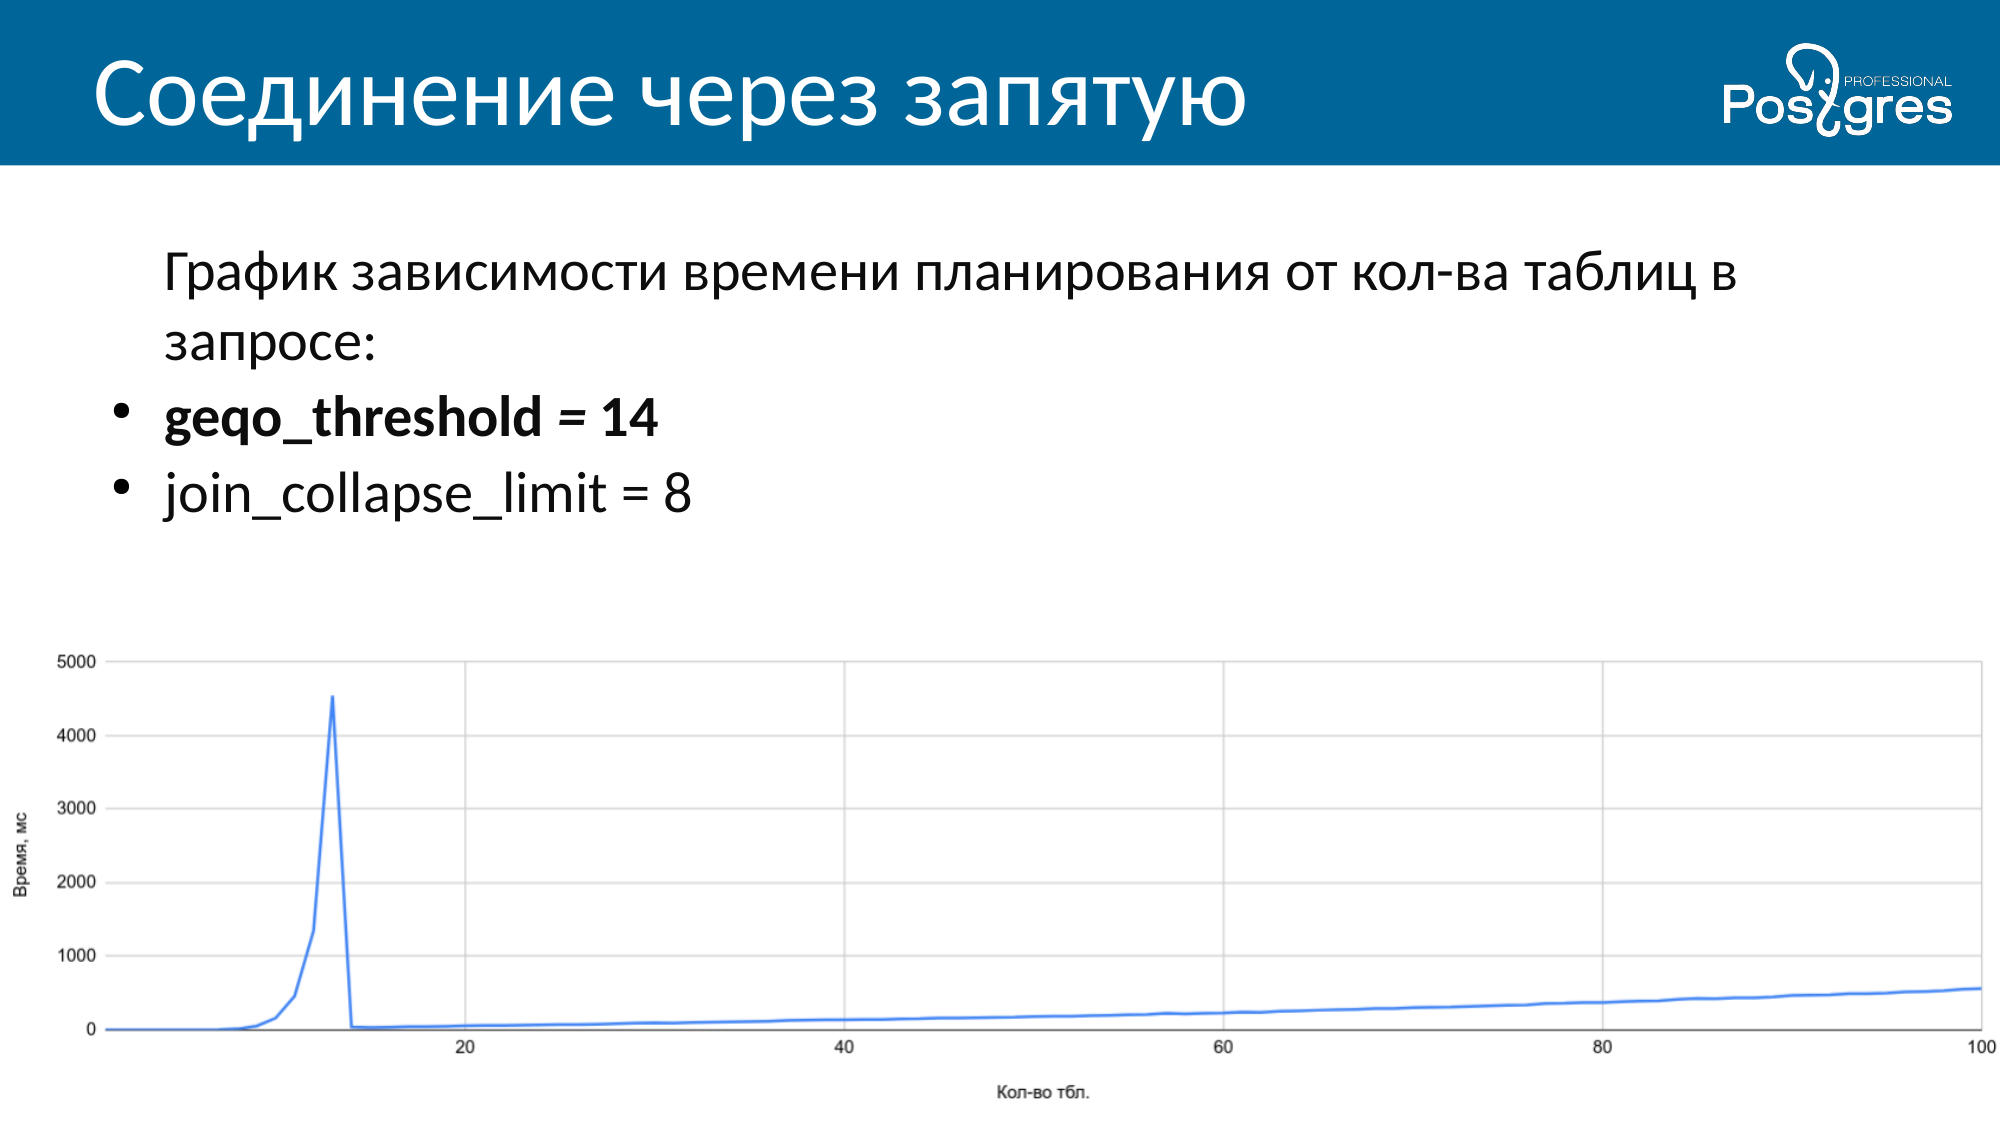

# Соединение через запятую
График зависимости времени планирования от кол-ва таблиц в запросе:
geqo_threshold = 14
join_collapse_limit = 8